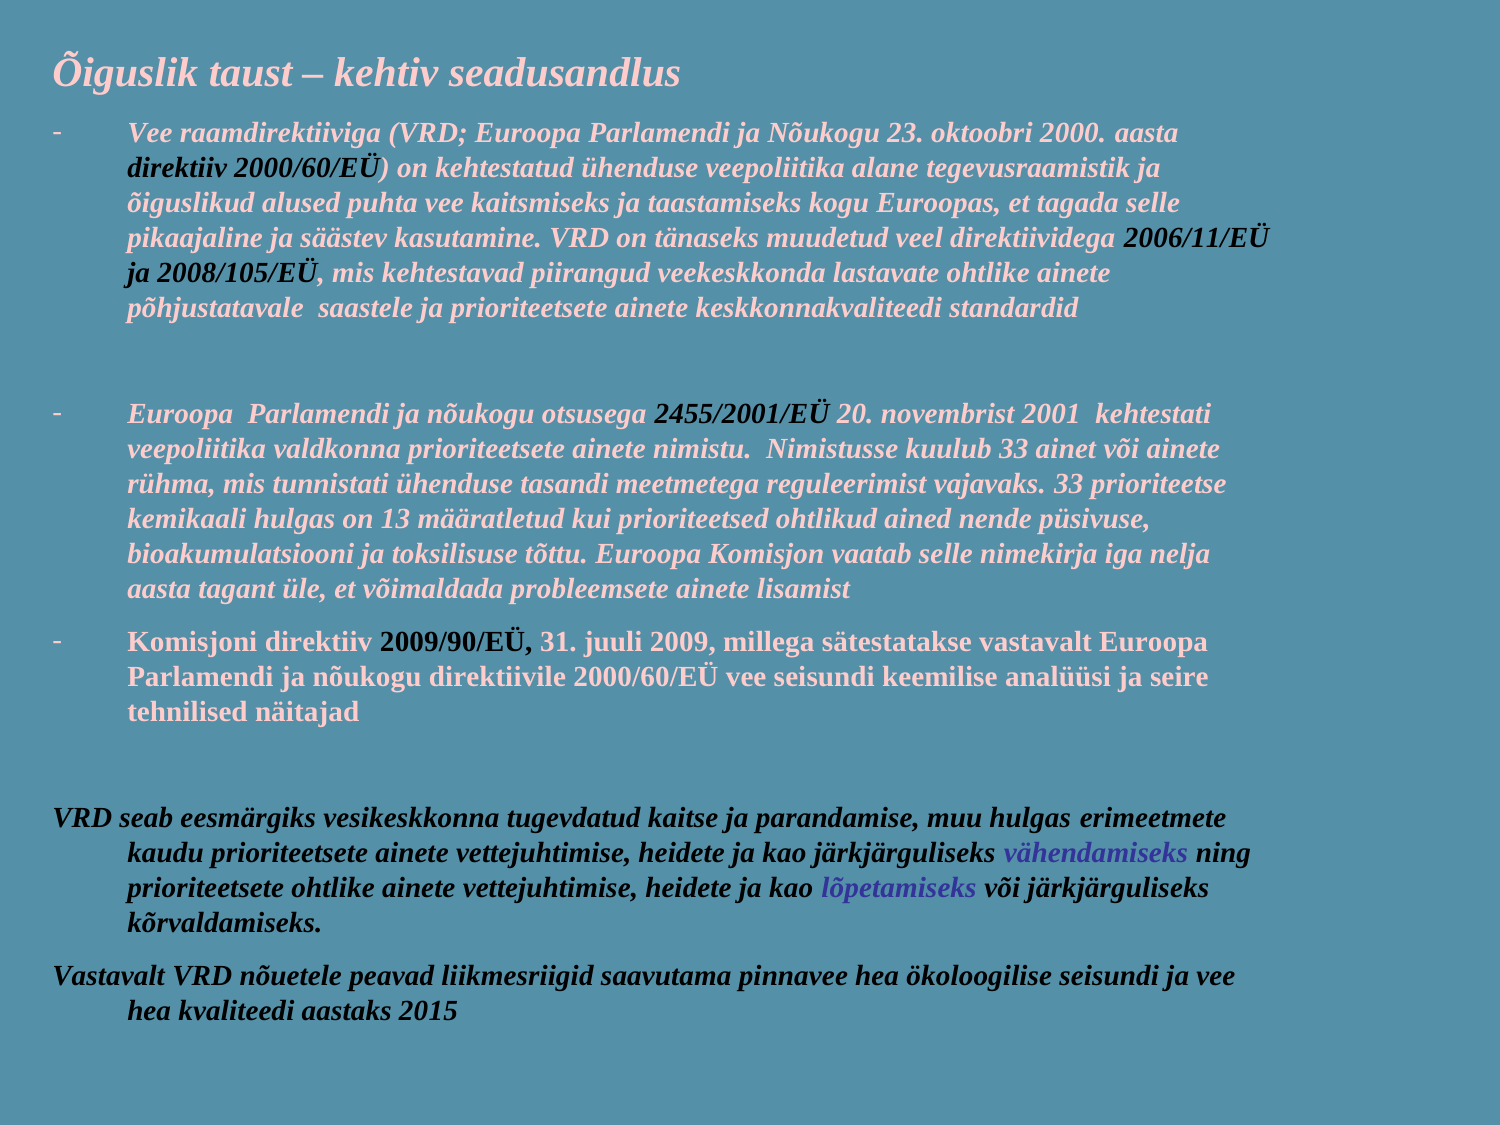

Õiguslik taust – kehtiv seadusandlus
Vee raamdirektiiviga (VRD; Euroopa Parlamendi ja Nõukogu 23. oktoobri 2000. aasta direktiiv 2000/60/EÜ) on kehtestatud ühenduse veepoliitika alane tegevusraamistik ja õiguslikud alused puhta vee kaitsmiseks ja taastamiseks kogu Euroopas, et tagada selle pikaajaline ja säästev kasutamine. VRD on tänaseks muudetud veel direktiividega 2006/11/EÜ ja 2008/105/EÜ, mis kehtestavad piirangud veekeskkonda lastavate ohtlike ainete põhjustatavale saastele ja prioriteetsete ainete keskkonnakvaliteedi standardid
Euroopa Parlamendi ja nõukogu otsusega 2455/2001/EÜ 20. novembrist 2001 kehtestati veepoliitika valdkonna prioriteetsete ainete nimistu. Nimistusse kuulub 33 ainet või ainete rühma, mis tunnistati ühenduse tasandi meetmetega reguleerimist vajavaks. 33 prioriteetse kemikaali hulgas on 13 määratletud kui prioriteetsed ohtlikud ained nende püsivuse, bioakumulatsiooni ja toksilisuse tõttu. Euroopa Komisjon vaatab selle nimekirja iga nelja aasta tagant üle, et võimaldada probleemsete ainete lisamist
Komisjoni direktiiv 2009/90/EÜ, 31. juuli 2009, millega sätestatakse vastavalt Euroopa Parlamendi ja nõukogu direktiivile 2000/60/EÜ vee seisundi keemilise analüüsi ja seire tehnilised näitajad
VRD seab eesmärgiks vesikeskkonna tugevdatud kaitse ja parandamise, muu hulgas erimeetmete kaudu prioriteetsete ainete vettejuhtimise, heidete ja kao järkjärguliseks vähendamiseks ning prioriteetsete ohtlike ainete vettejuhtimise, heidete ja kao lõpetamiseks või järkjärguliseks kõrvaldamiseks.
Vastavalt VRD nõuetele peavad liikmesriigid saavutama pinnavee hea ökoloogilise seisundi ja vee hea kvaliteedi aastaks 2015